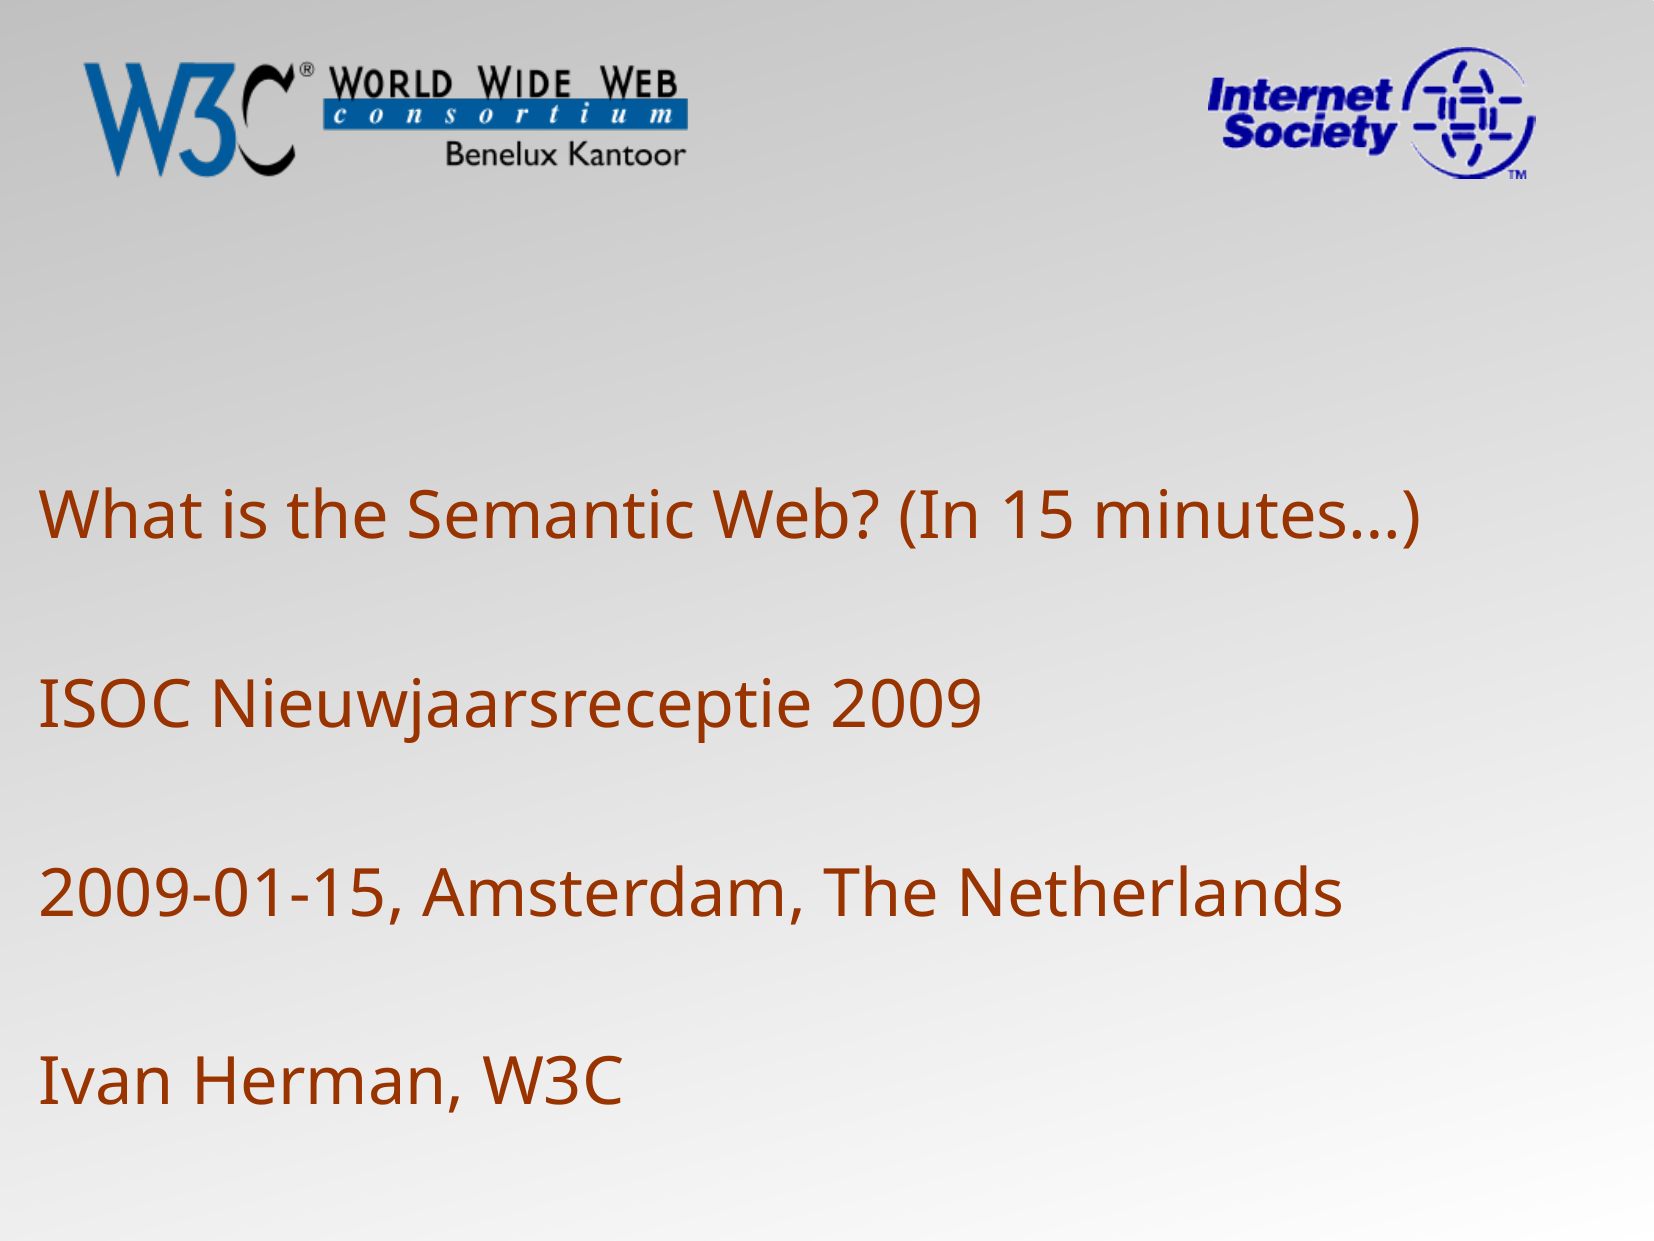

# What is the Semantic Web? (In 15 minutes…) ISOC Nieuwjaarsreceptie 2009 2009-01-15, Amsterdam, The Netherlands Ivan Herman, W3C